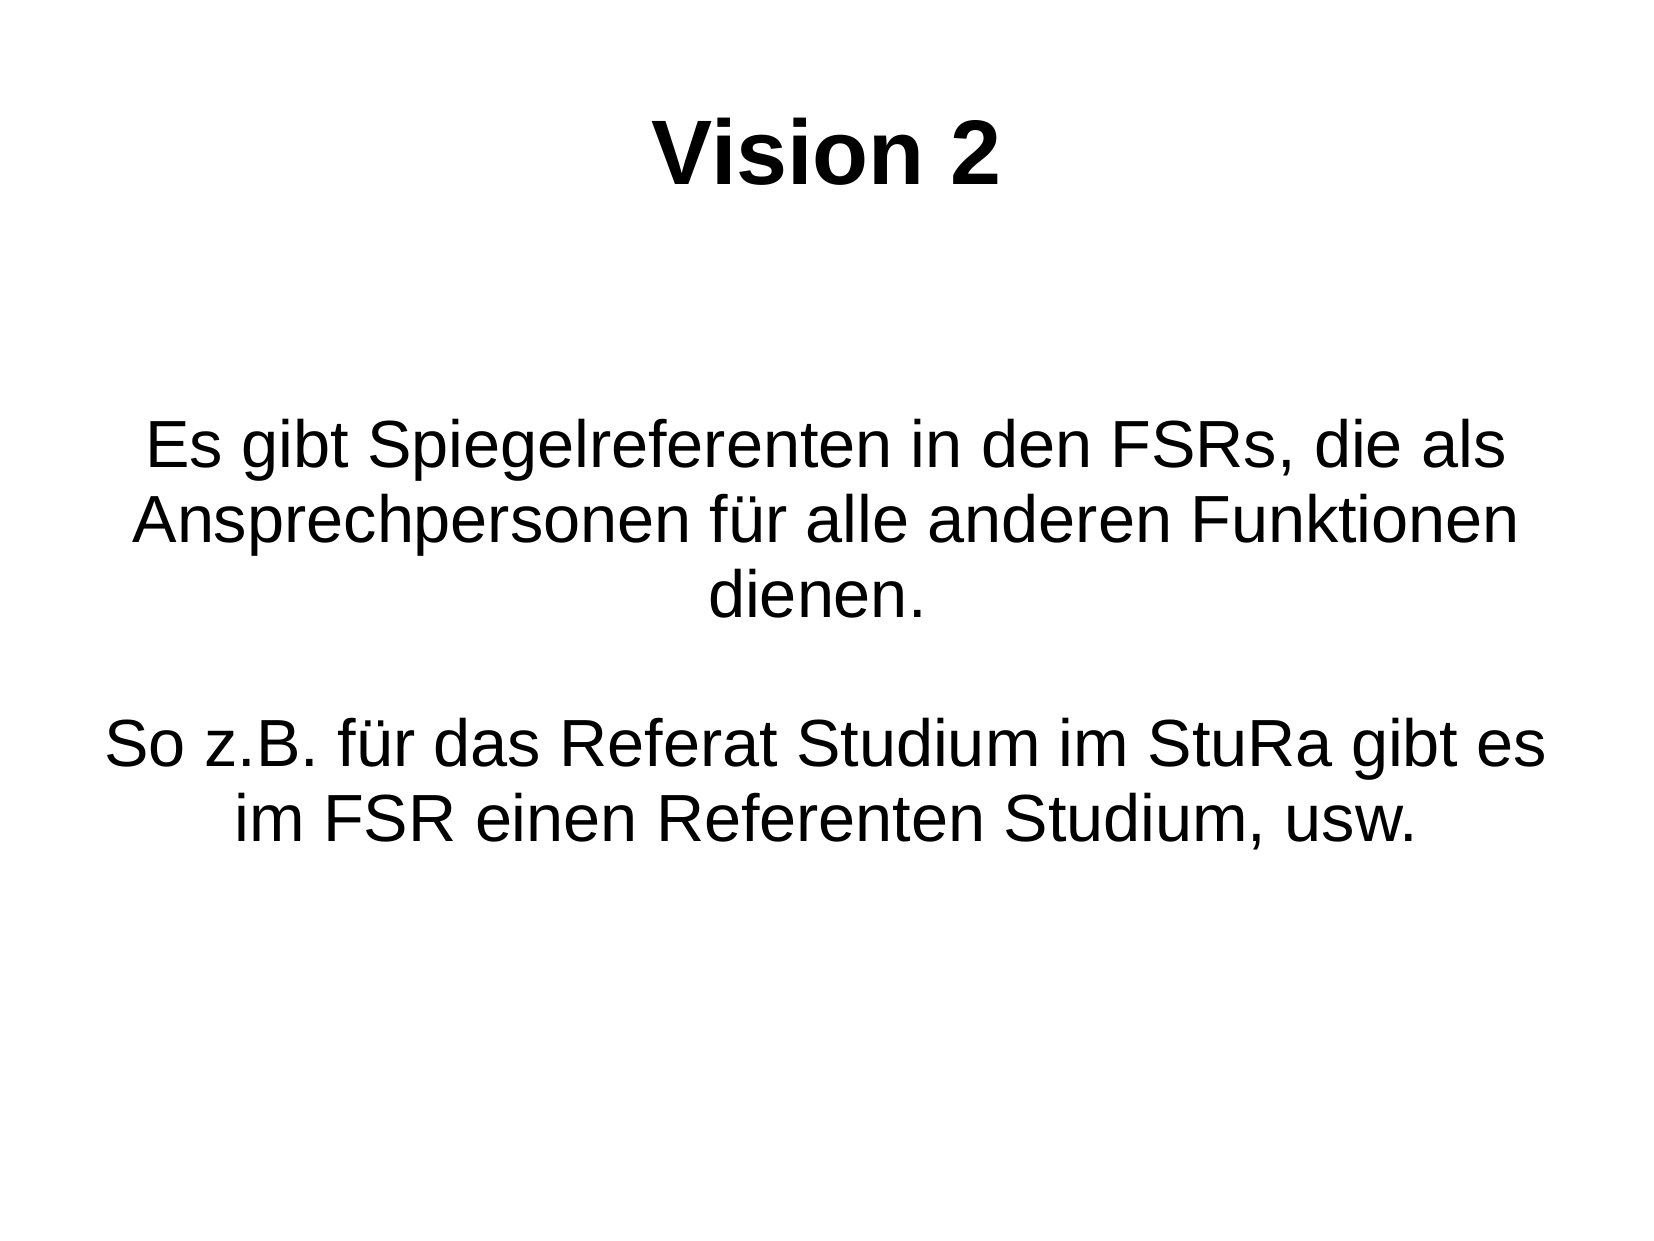

# Vision 2
Es gibt Spiegelreferenten in den FSRs, die als Ansprechpersonen für alle anderen Funktionen dienen.
So z.B. für das Referat Studium im StuRa gibt es im FSR einen Referenten Studium, usw.